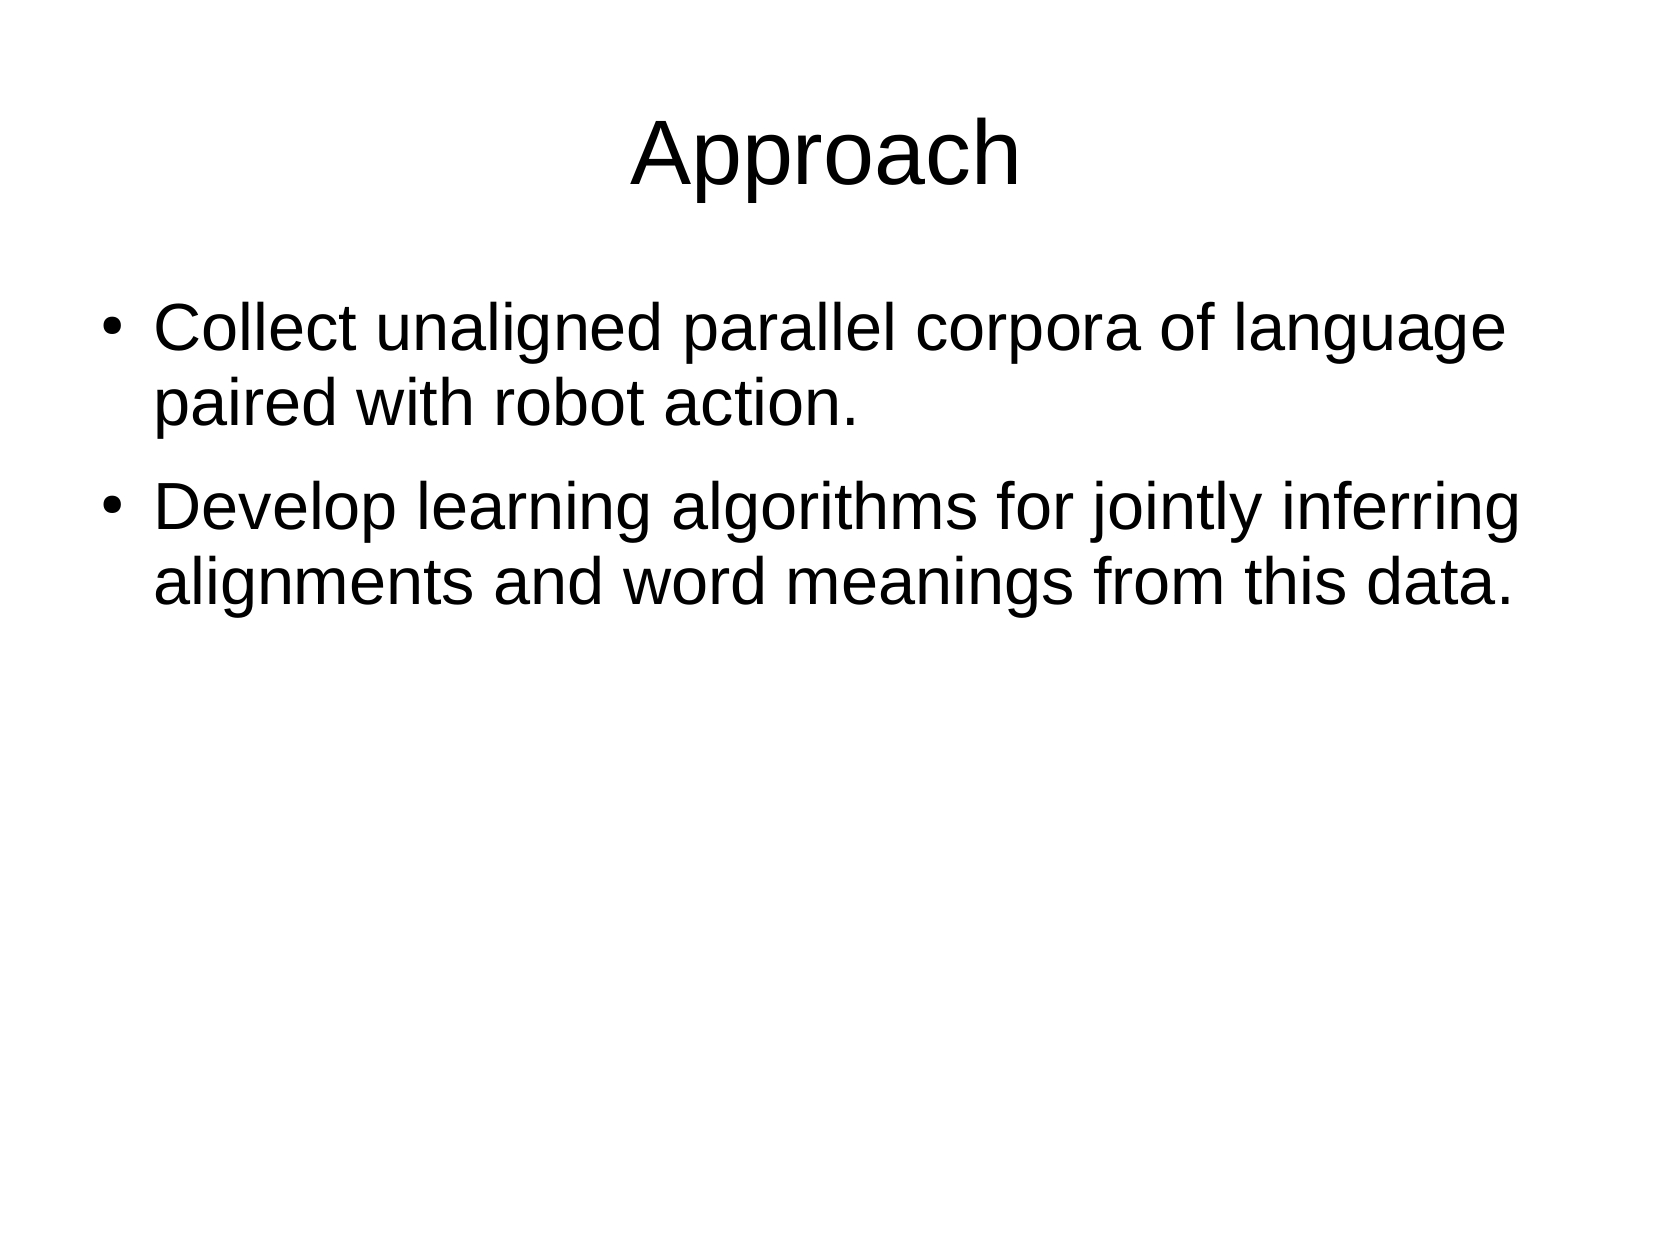

# Approach
Collect unaligned parallel corpora of language paired with robot action.
Develop learning algorithms for jointly inferring alignments and word meanings from this data.